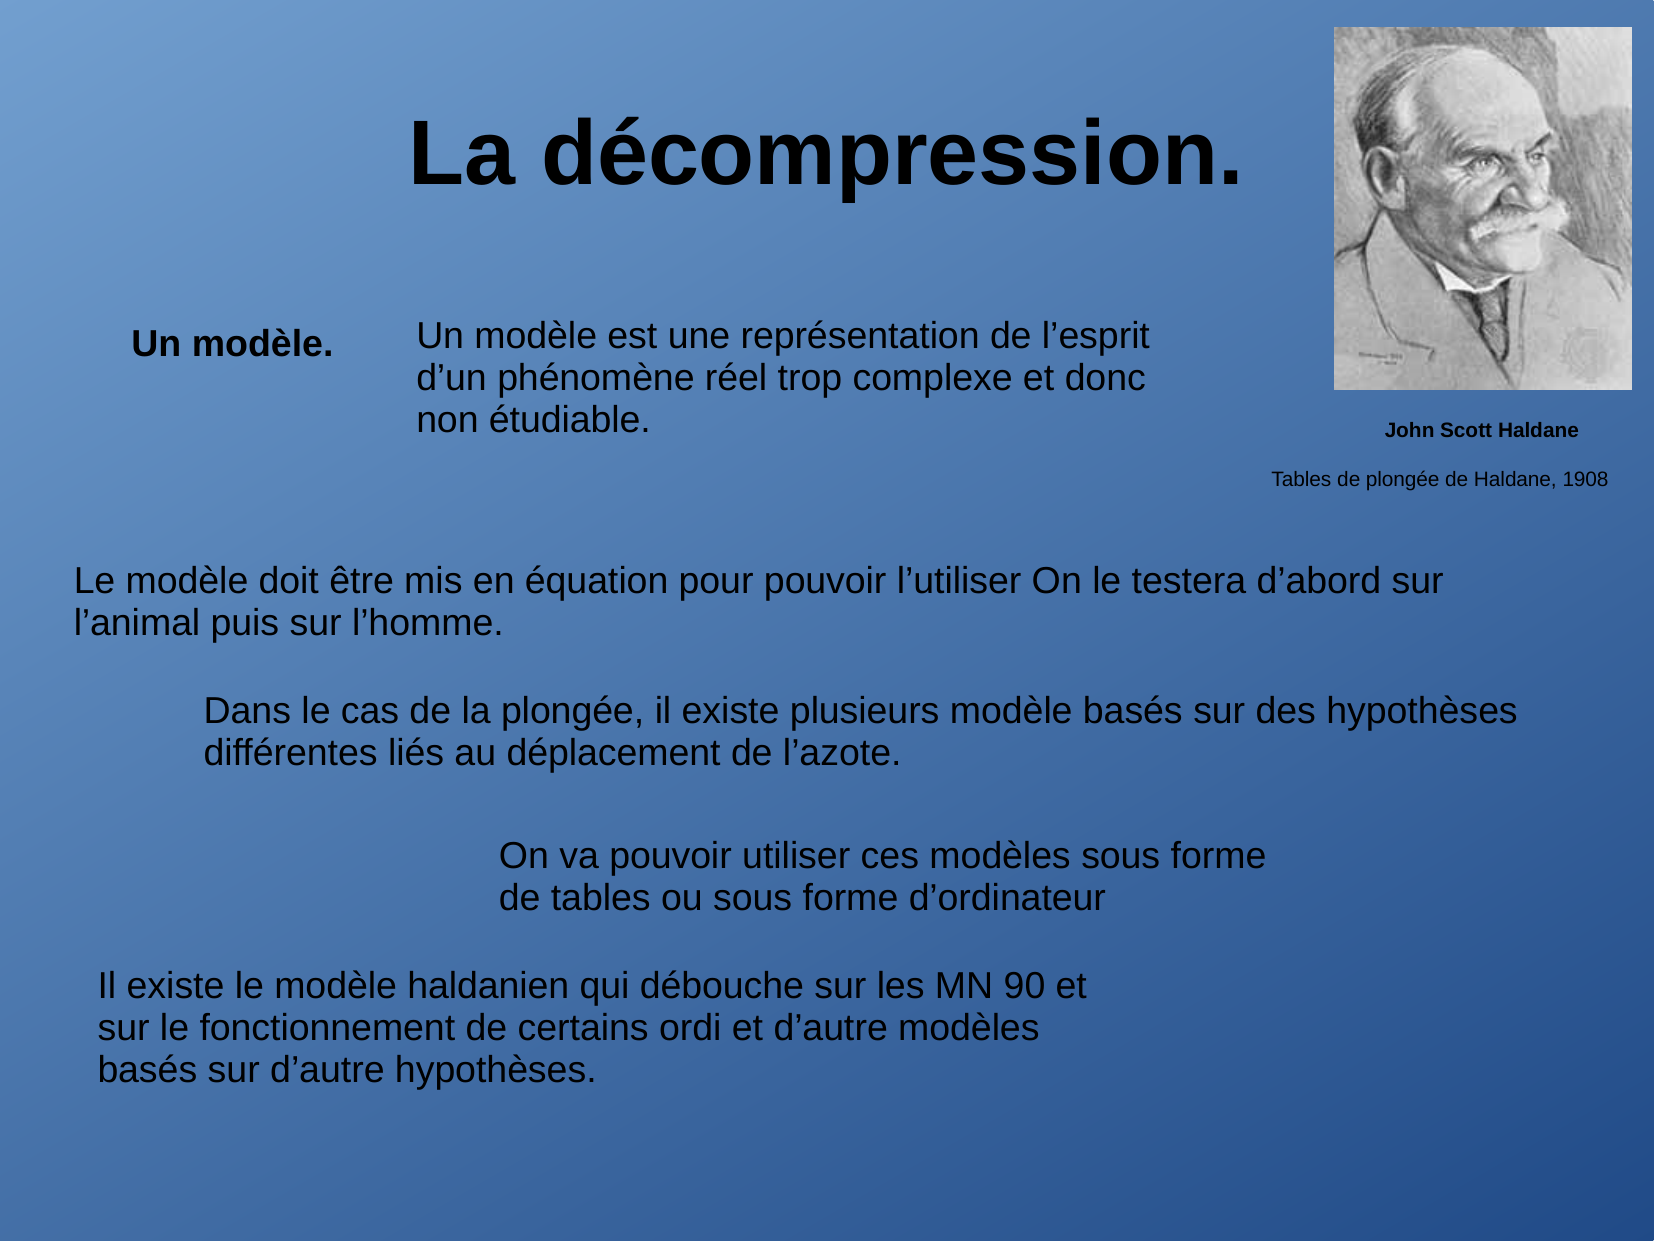

# La décompression.
Un modèle est une représentation de l’esprit d’un phénomène réel trop complexe et donc non étudiable.
Un modèle.
John Scott Haldane
Tables de plongée de Haldane, 1908
Le modèle doit être mis en équation pour pouvoir l’utiliser On le testera d’abord sur l’animal puis sur l’homme.
Dans le cas de la plongée, il existe plusieurs modèle basés sur des hypothèses différentes liés au déplacement de l’azote.
On va pouvoir utiliser ces modèles sous forme de tables ou sous forme d’ordinateur
Il existe le modèle haldanien qui débouche sur les MN 90 et sur le fonctionnement de certains ordi et d’autre modèles basés sur d’autre hypothèses.